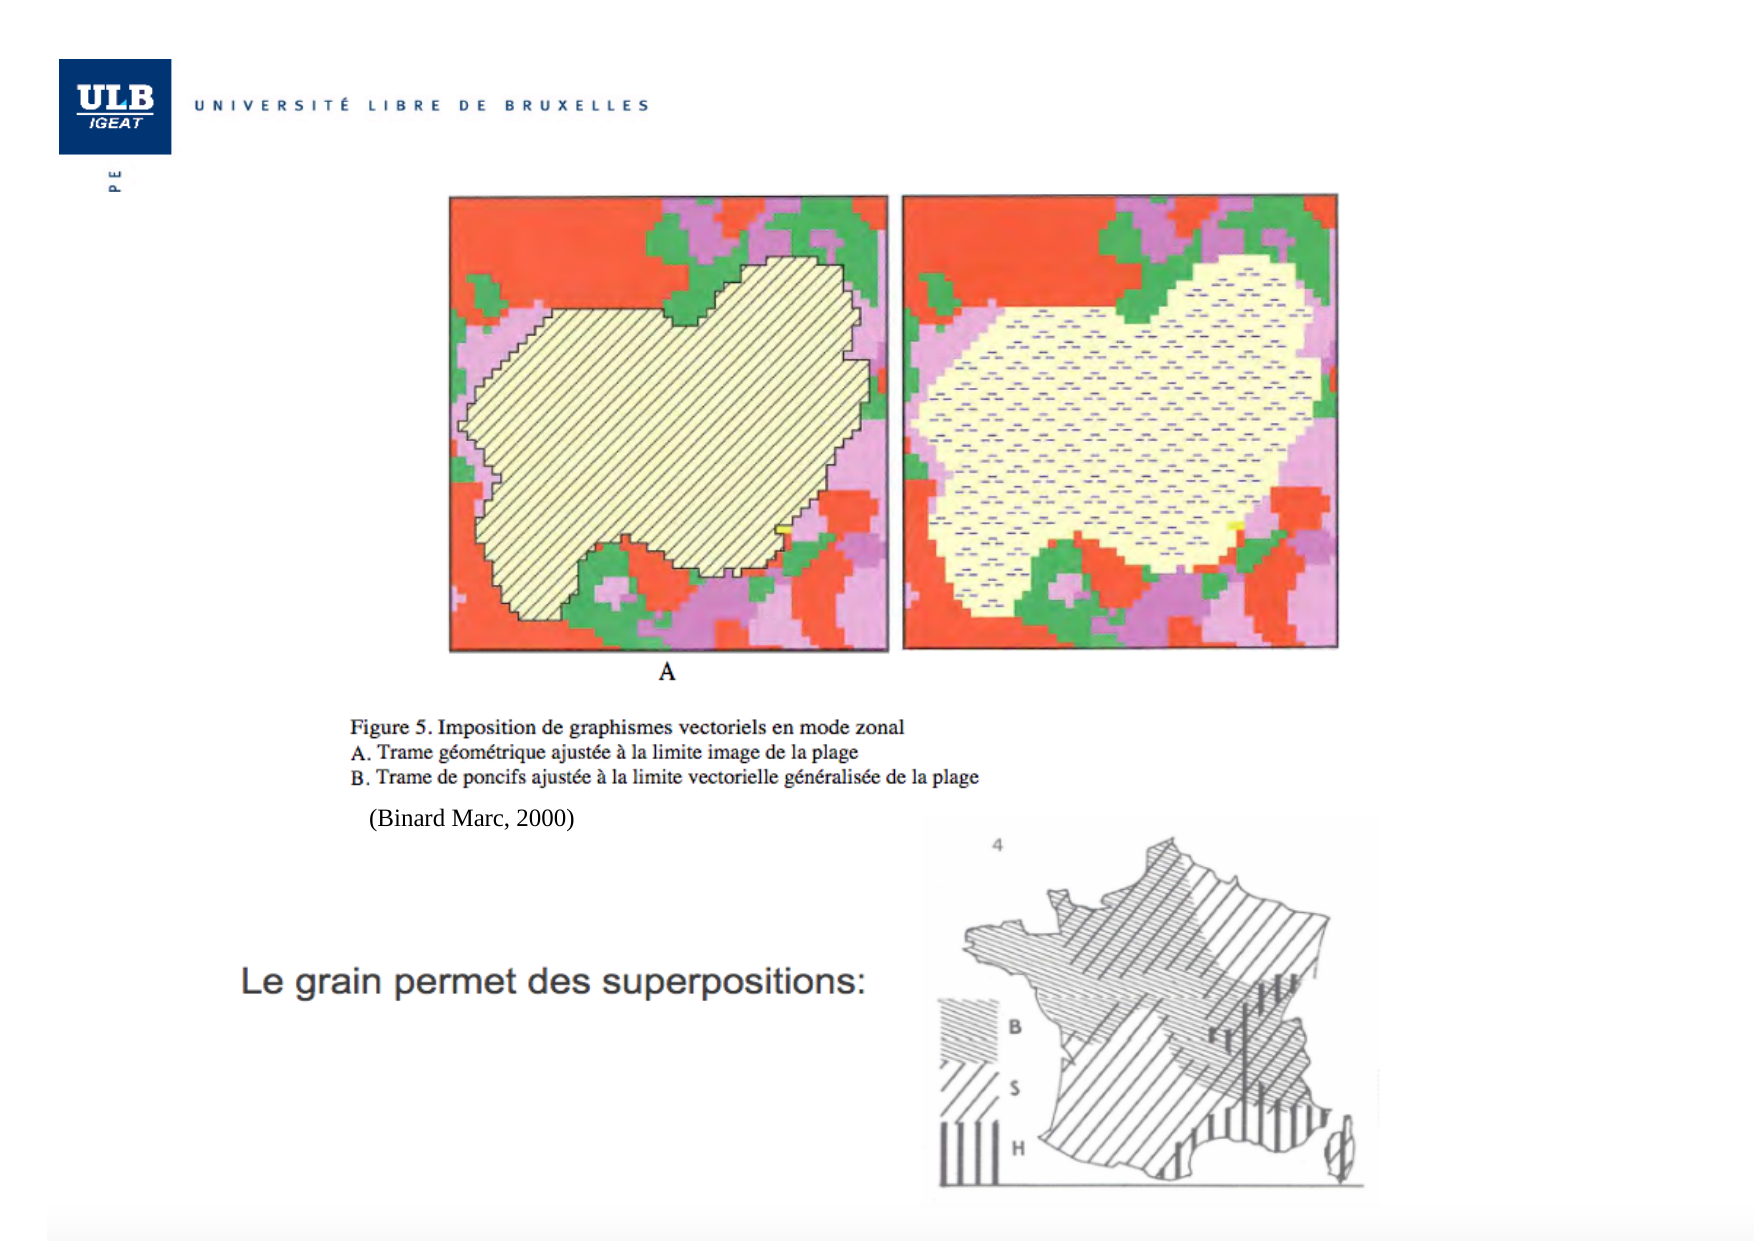

#
(Binard Marc, 2000)
GEOG-F-105 - Méthodologie de la géographie humaine I
40